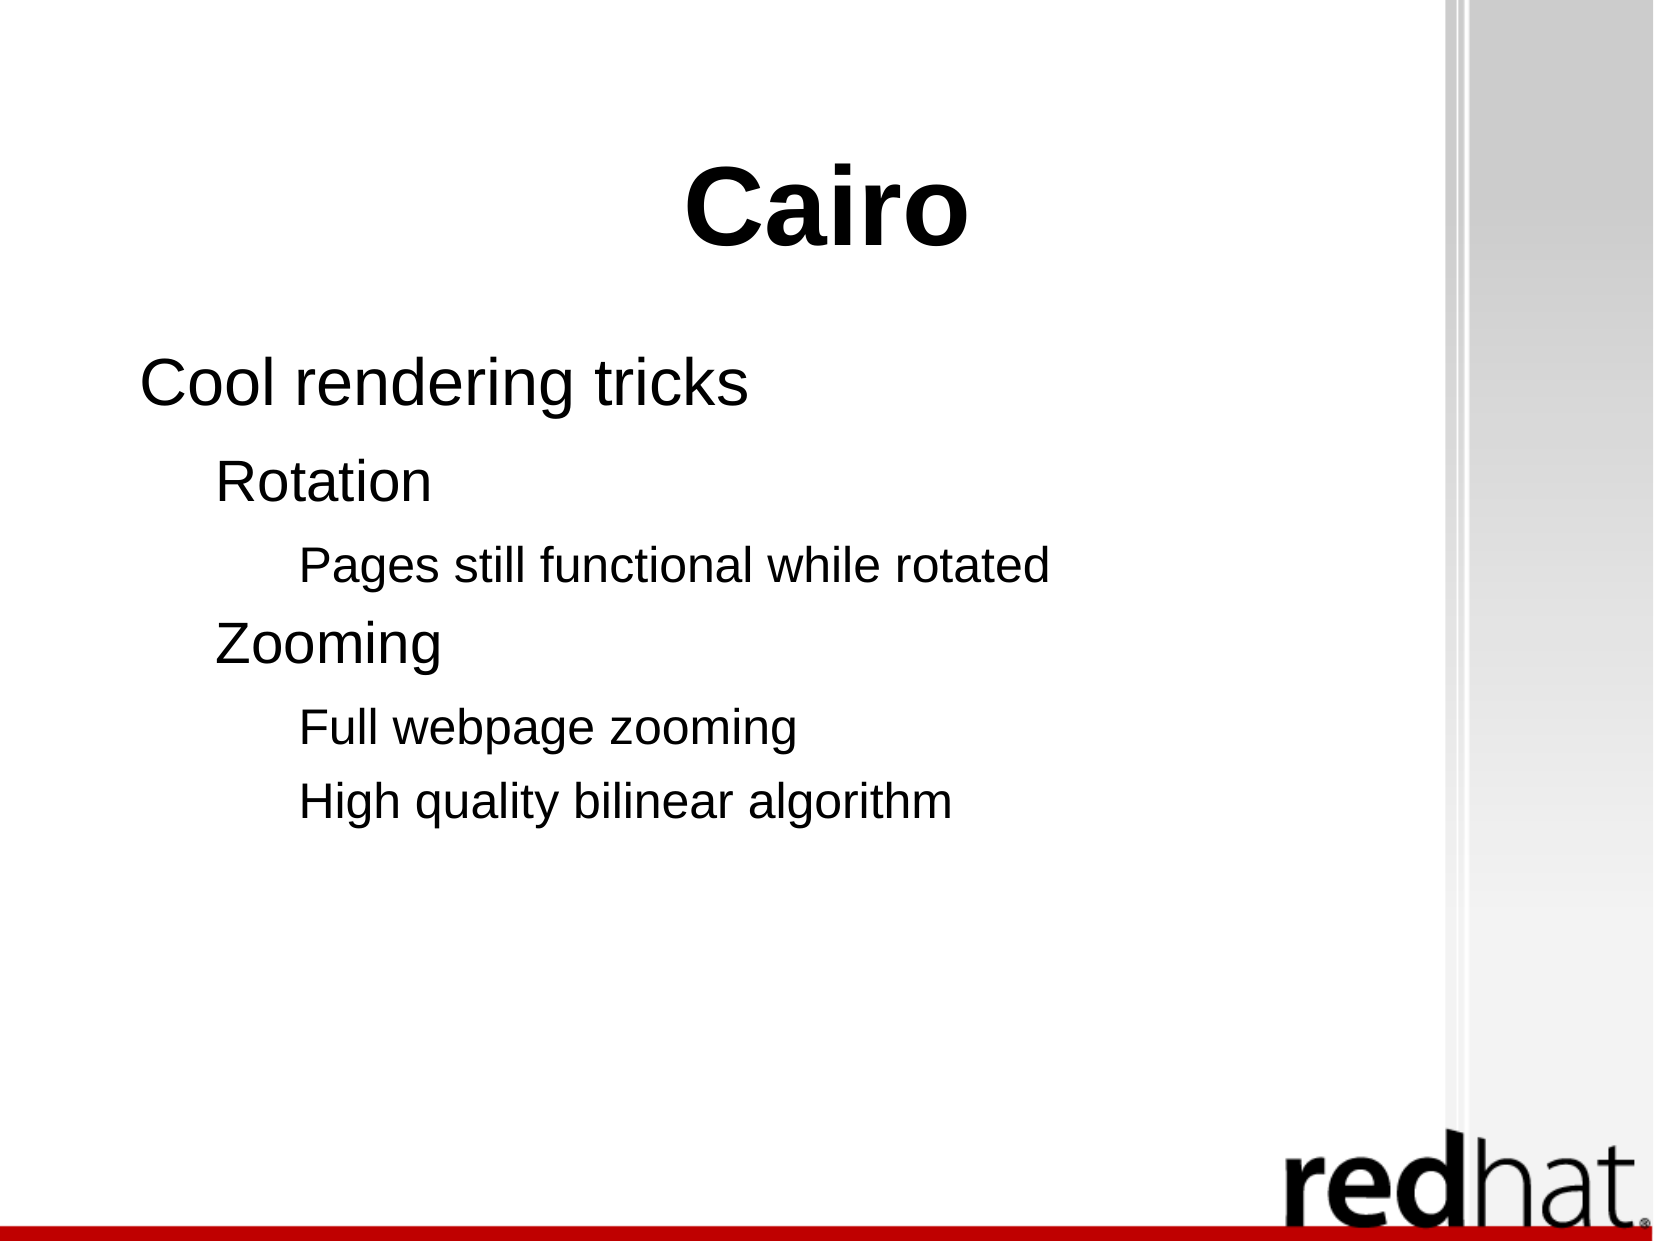

# Cairo
Cool rendering tricks
Rotation
Pages still functional while rotated
Zooming
Full webpage zooming
High quality bilinear algorithm